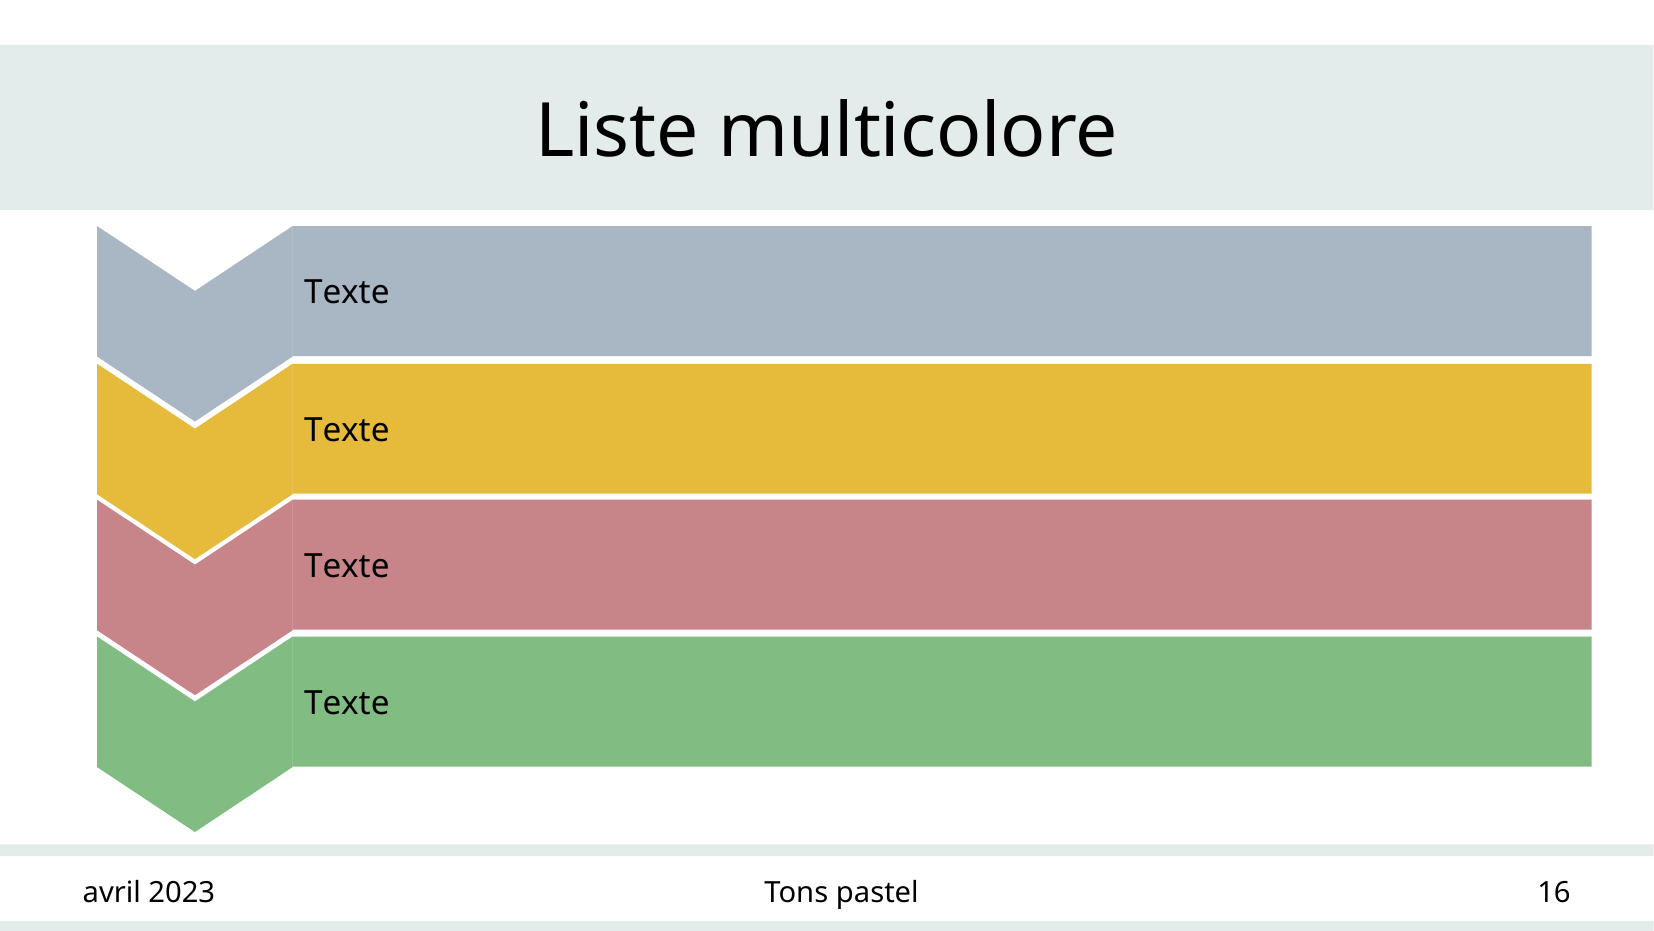

# Liste multicolore
Texte
Texte
Texte
Texte
avril 2023
Tons pastel
16